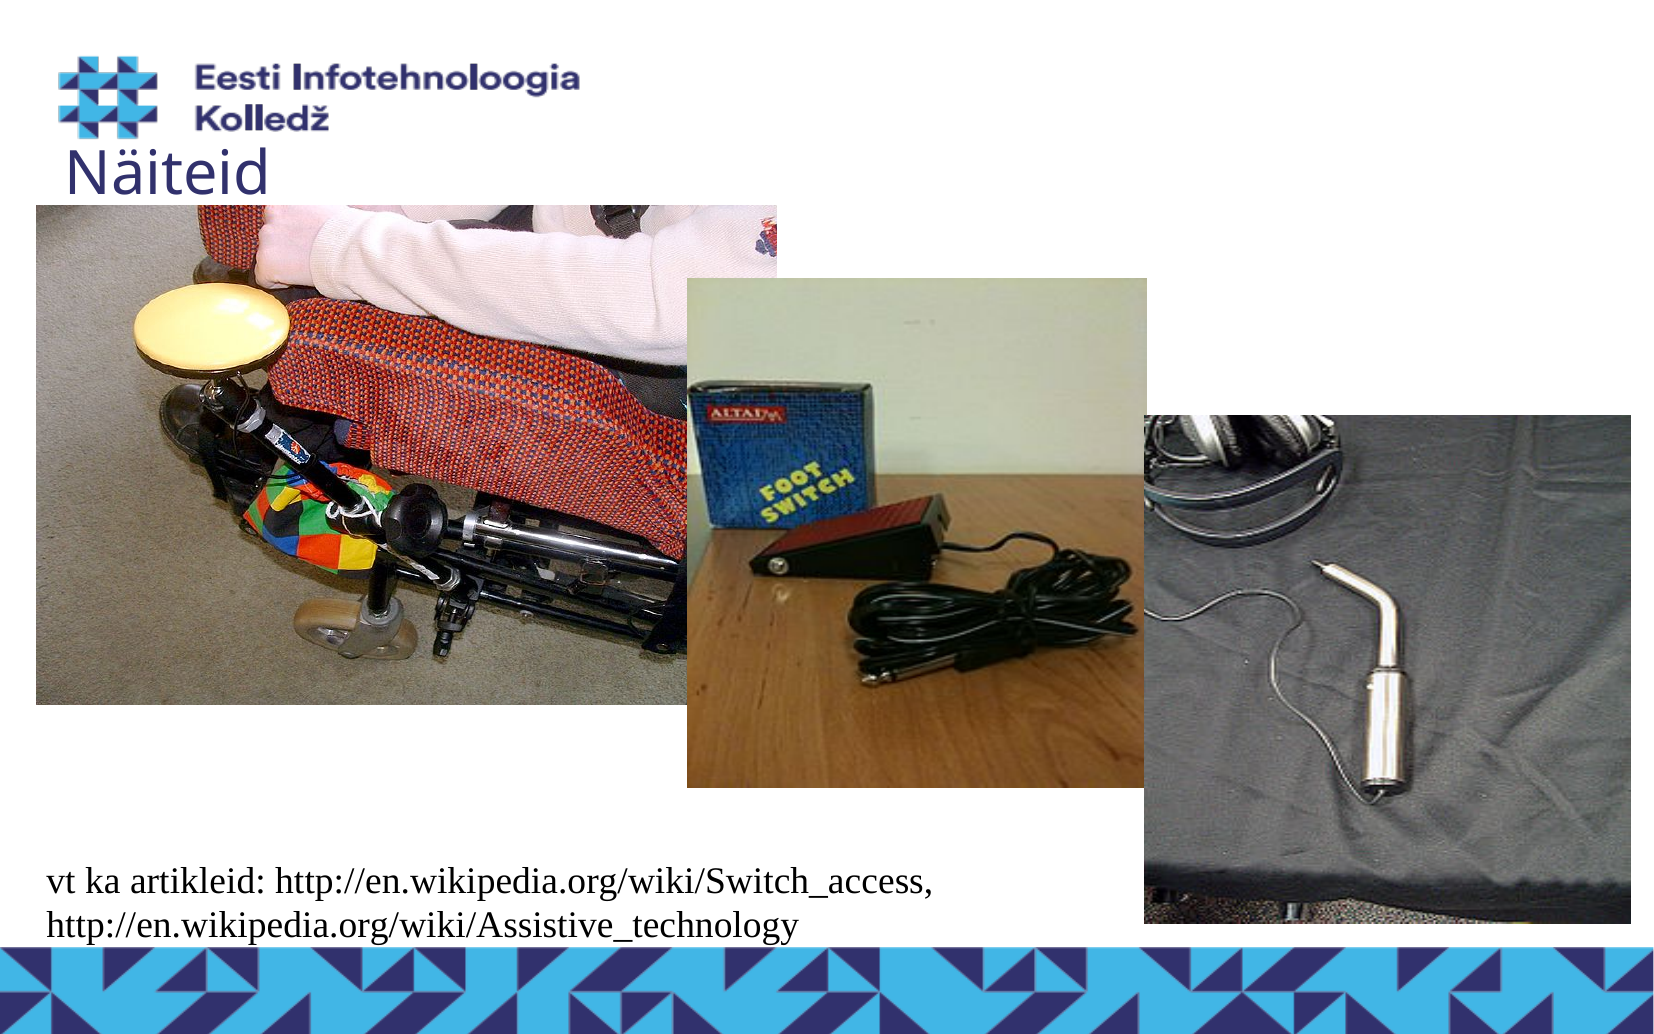

# Näiteid
vt ka artikleid: http://en.wikipedia.org/wiki/Switch_access, http://en.wikipedia.org/wiki/Assistive_technology